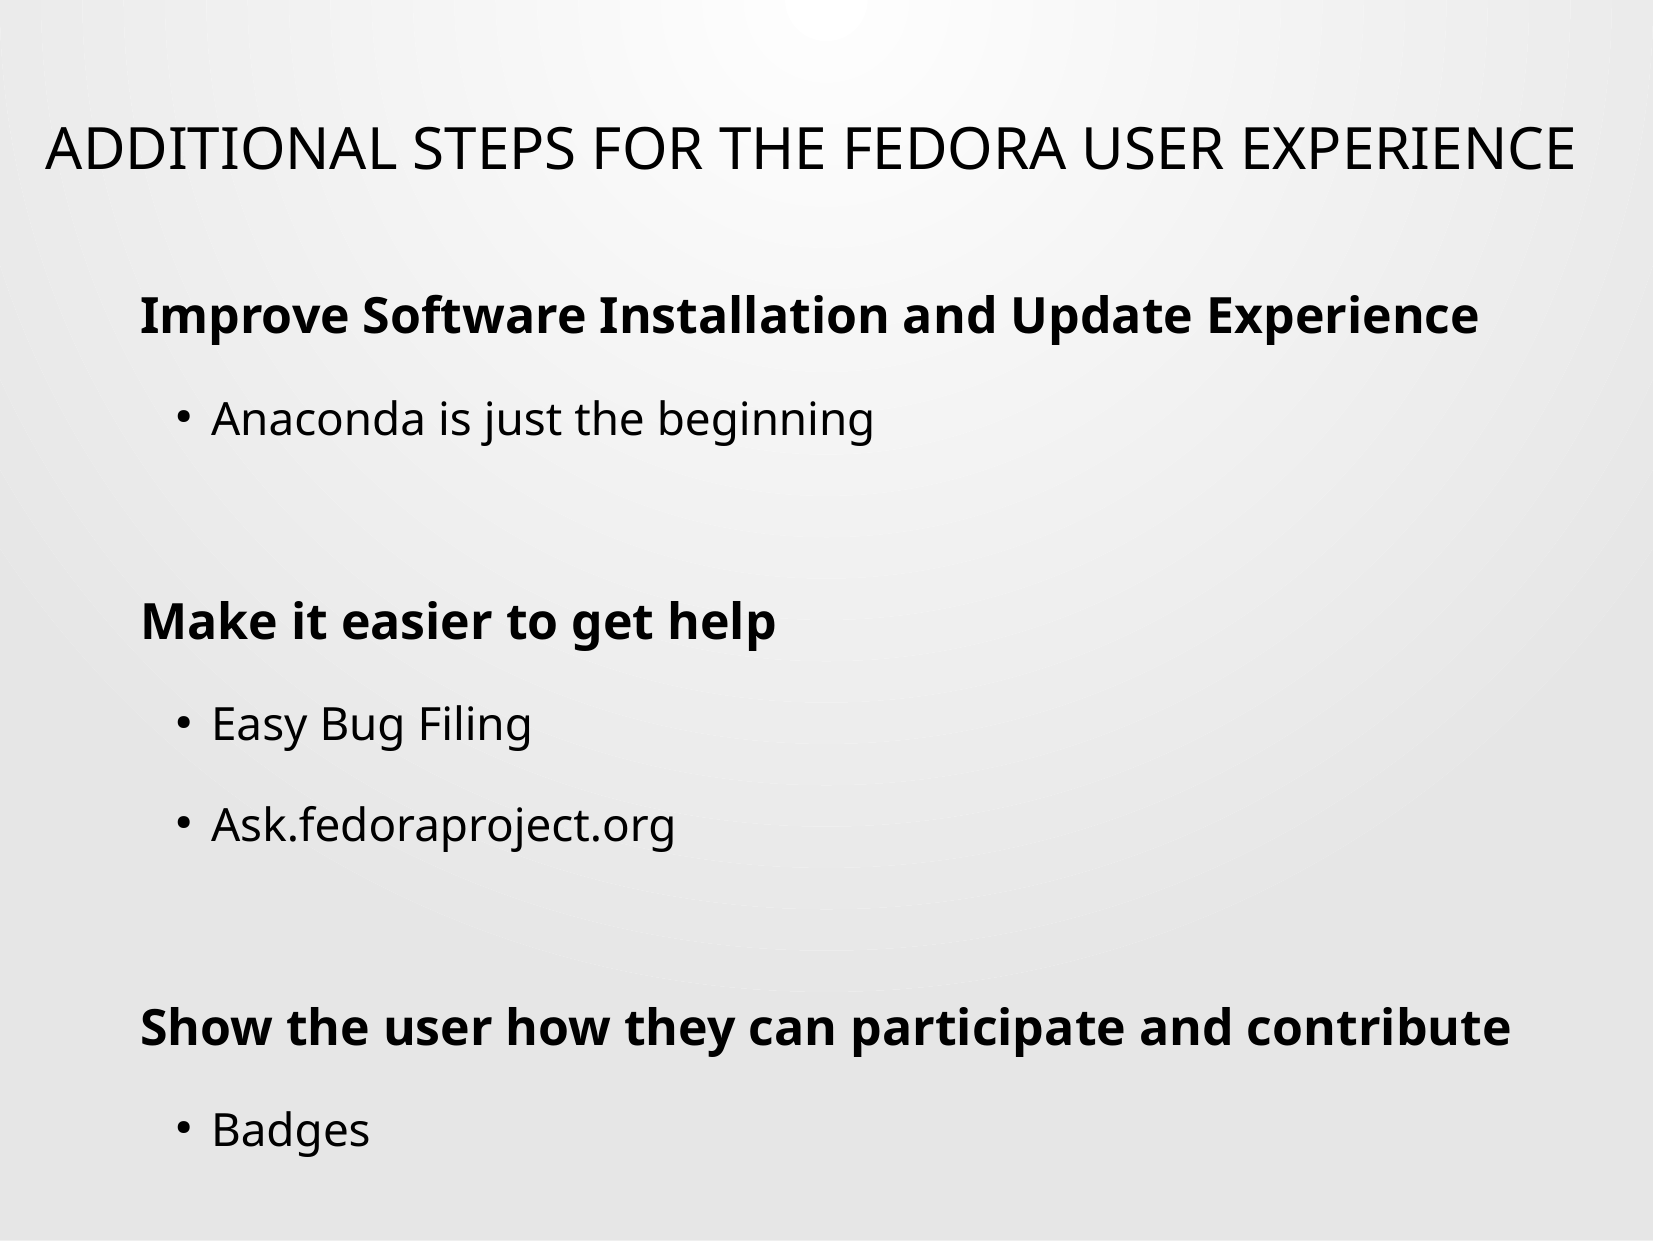

ADDITIONAL STEPS FOR THE FEDORA USER EXPERIENCE
Improve Software Installation and Update Experience
Anaconda is just the beginning
Make it easier to get help
Easy Bug Filing
Ask.fedoraproject.org
Show the user how they can participate and contribute
Badges